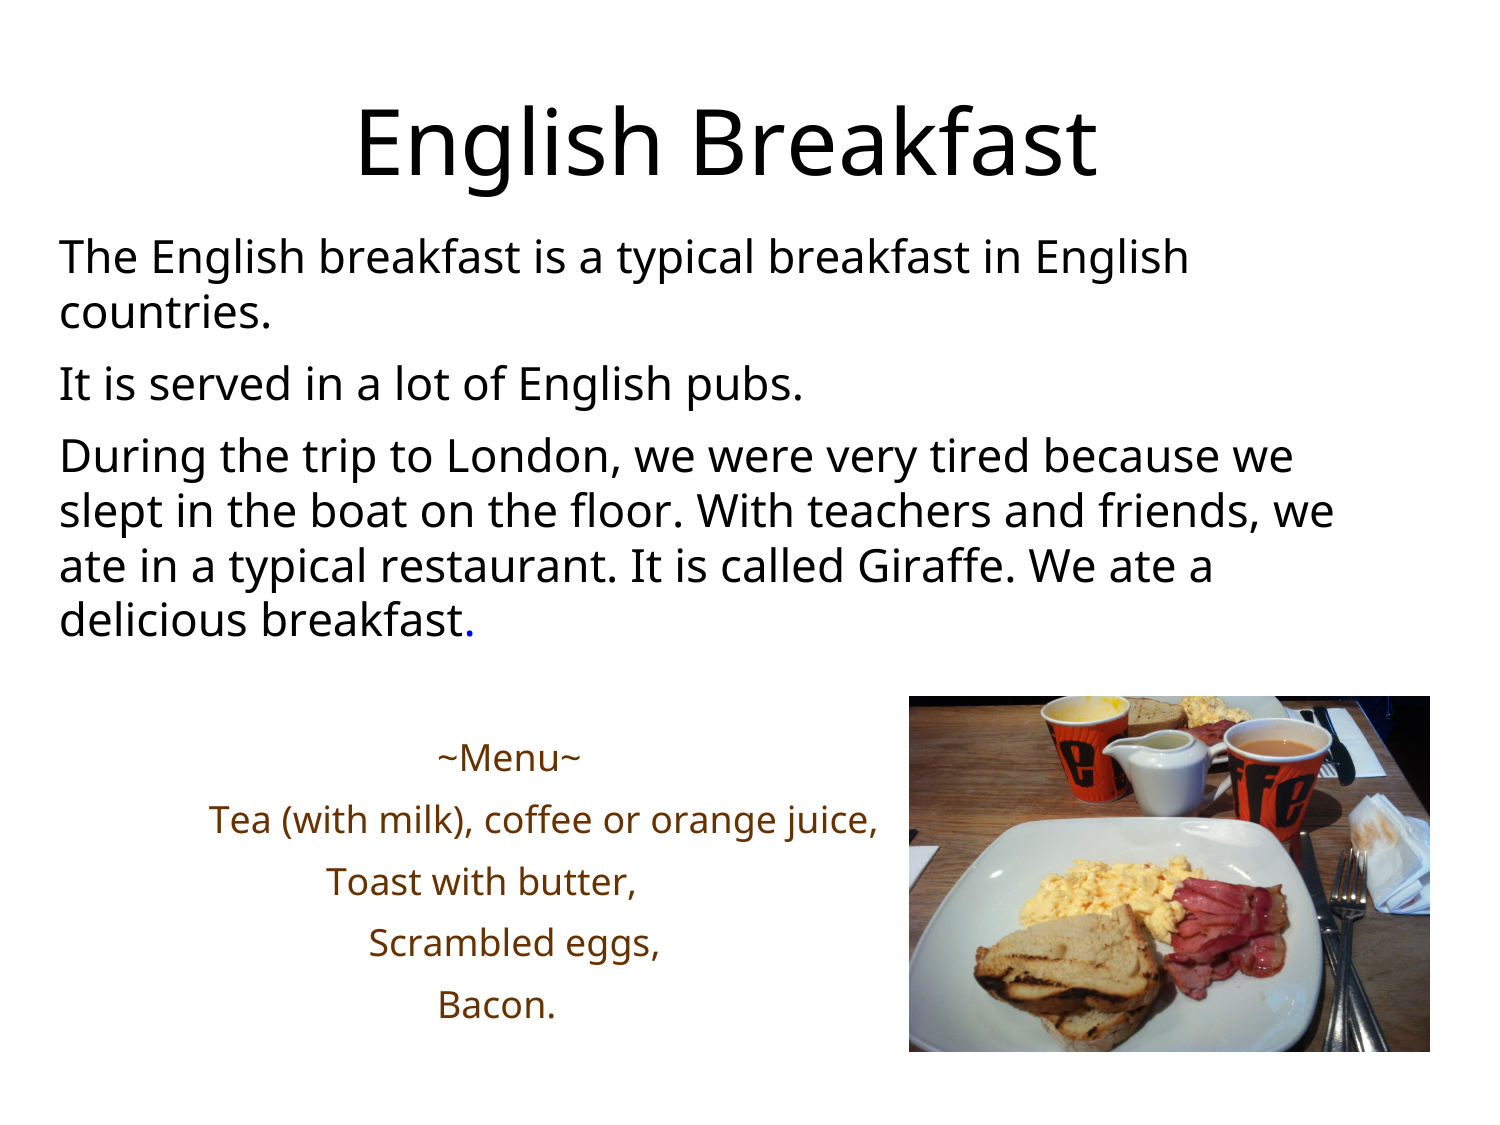

# English Breakfast
The English breakfast is a typical breakfast in English countries.
It is served in a lot of English pubs.
During the trip to London, we were very tired because we slept in the boat on the floor. With teachers and friends, we ate in a typical restaurant. It is called Giraffe. We ate a delicious breakfast.
		 ~Menu~
	Tea (with milk), coffee or orange juice,
	 Toast with butter,
		 Scrambled eggs,
		 Bacon.